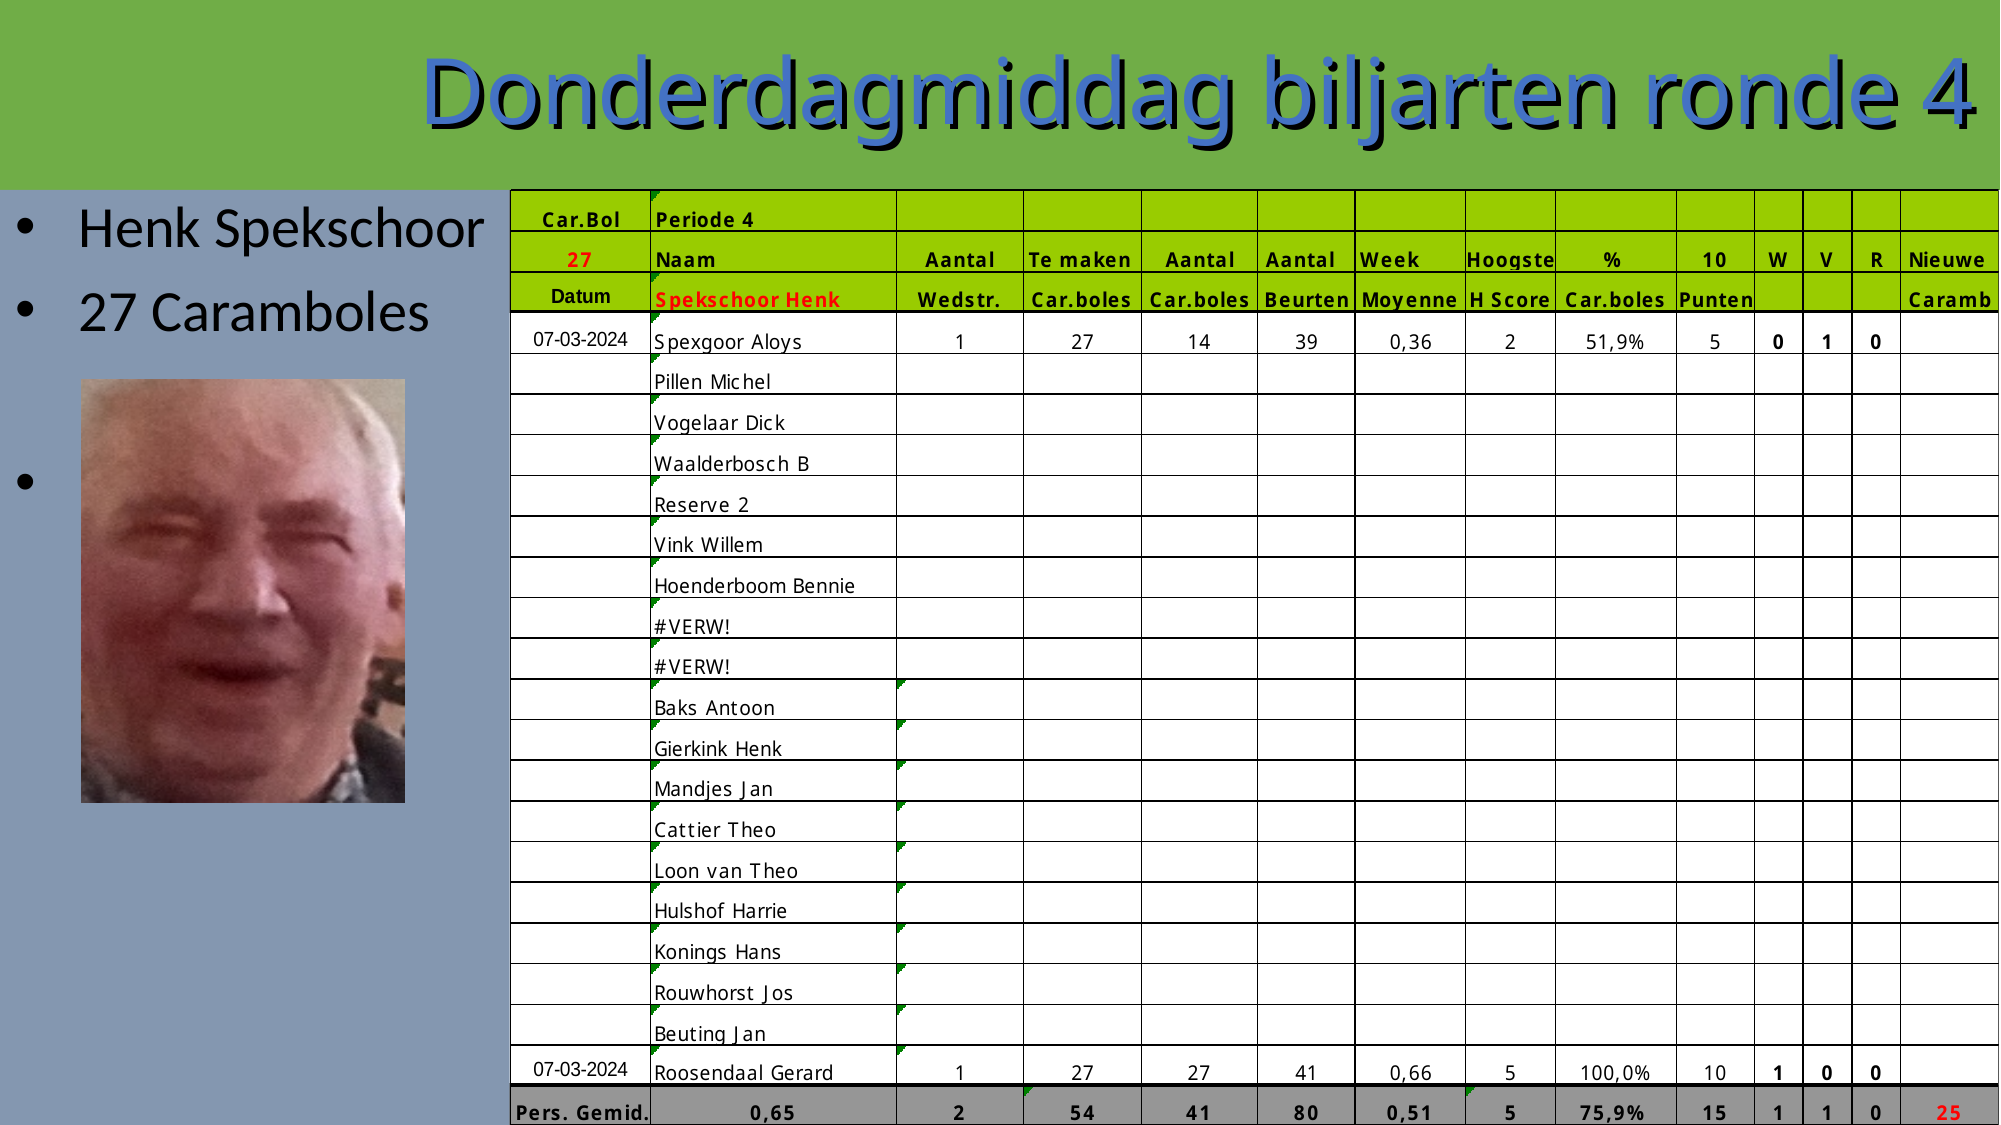

# Donderdagmiddag biljarten ronde 4
 Henk Spekschoor
 27 Caramboles